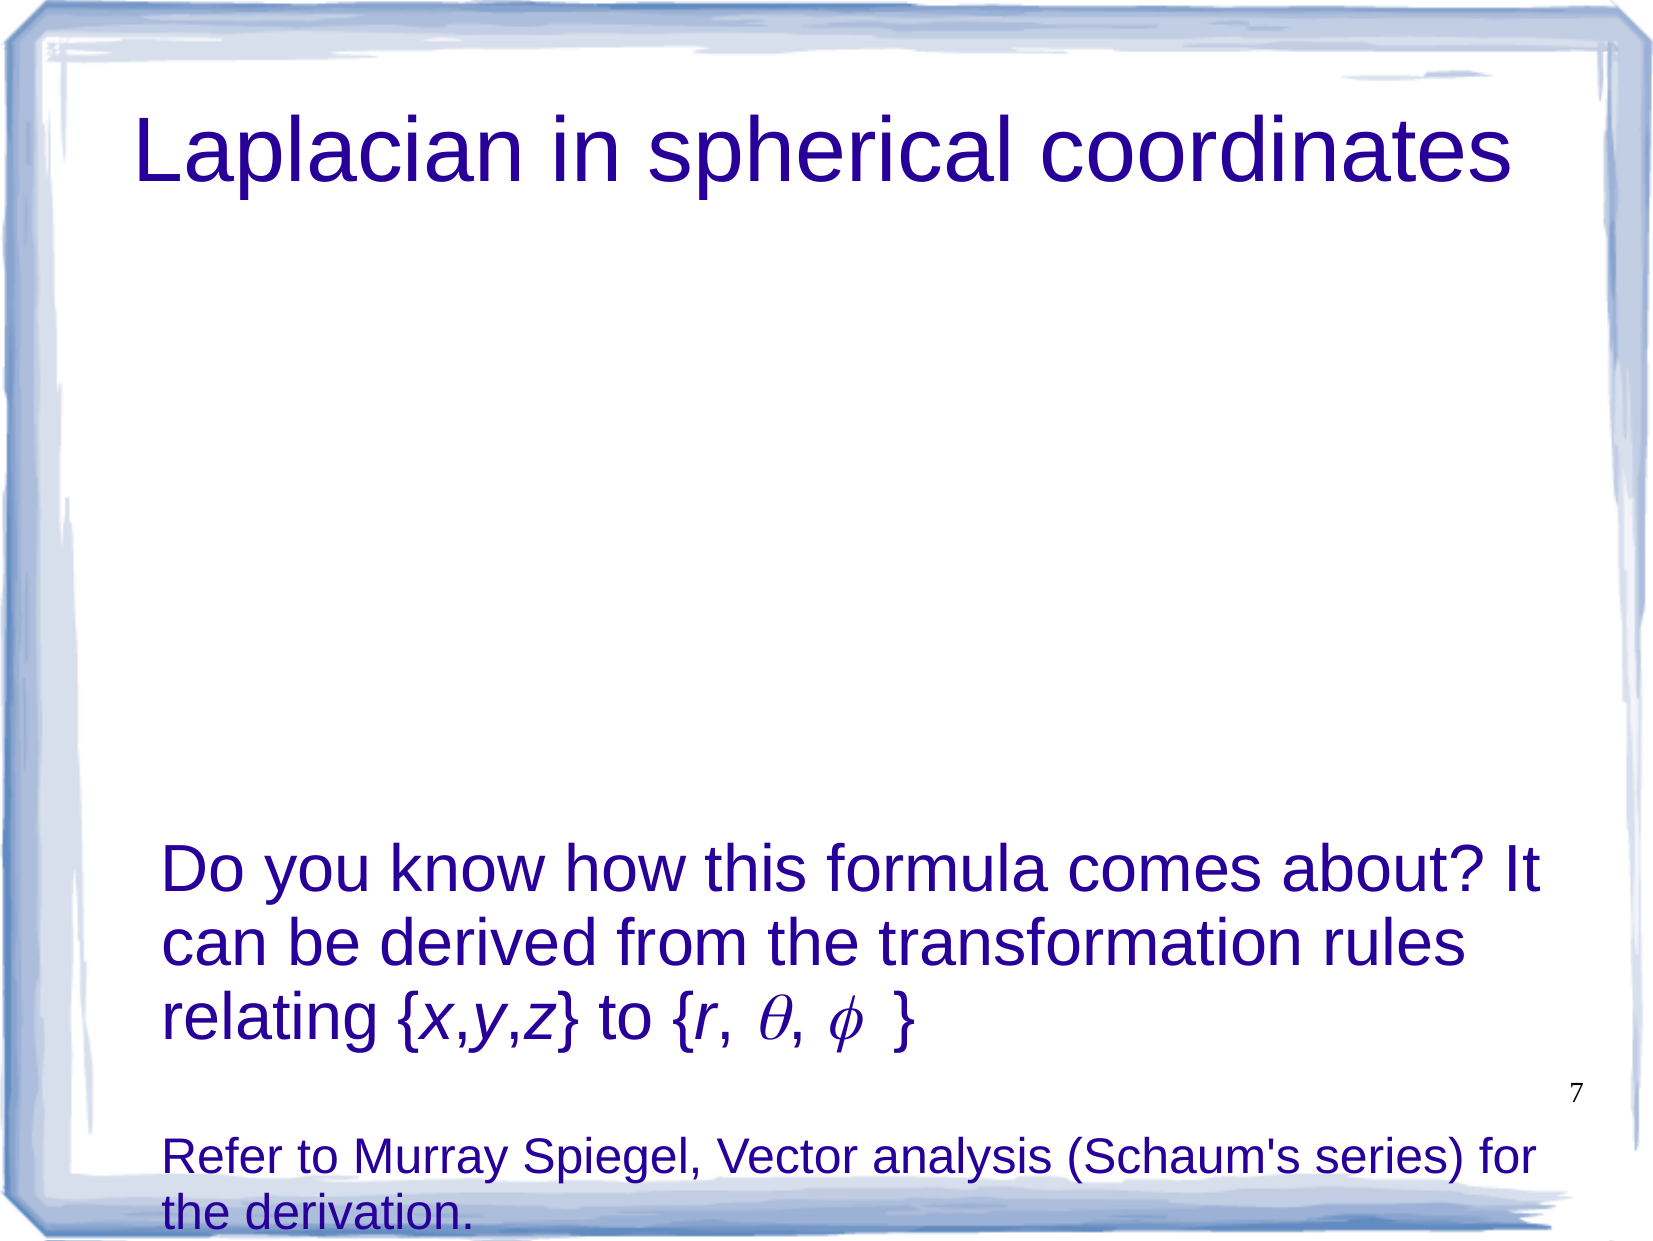

# Laplacian in spherical coordinates
 Do you know how this formula comes about? It can be derived from the transformation rules relating {x,y,z} to {r, q, f }
 Refer to Murray Spiegel, Vector analysis (Schaum's series) for the derivation.
7